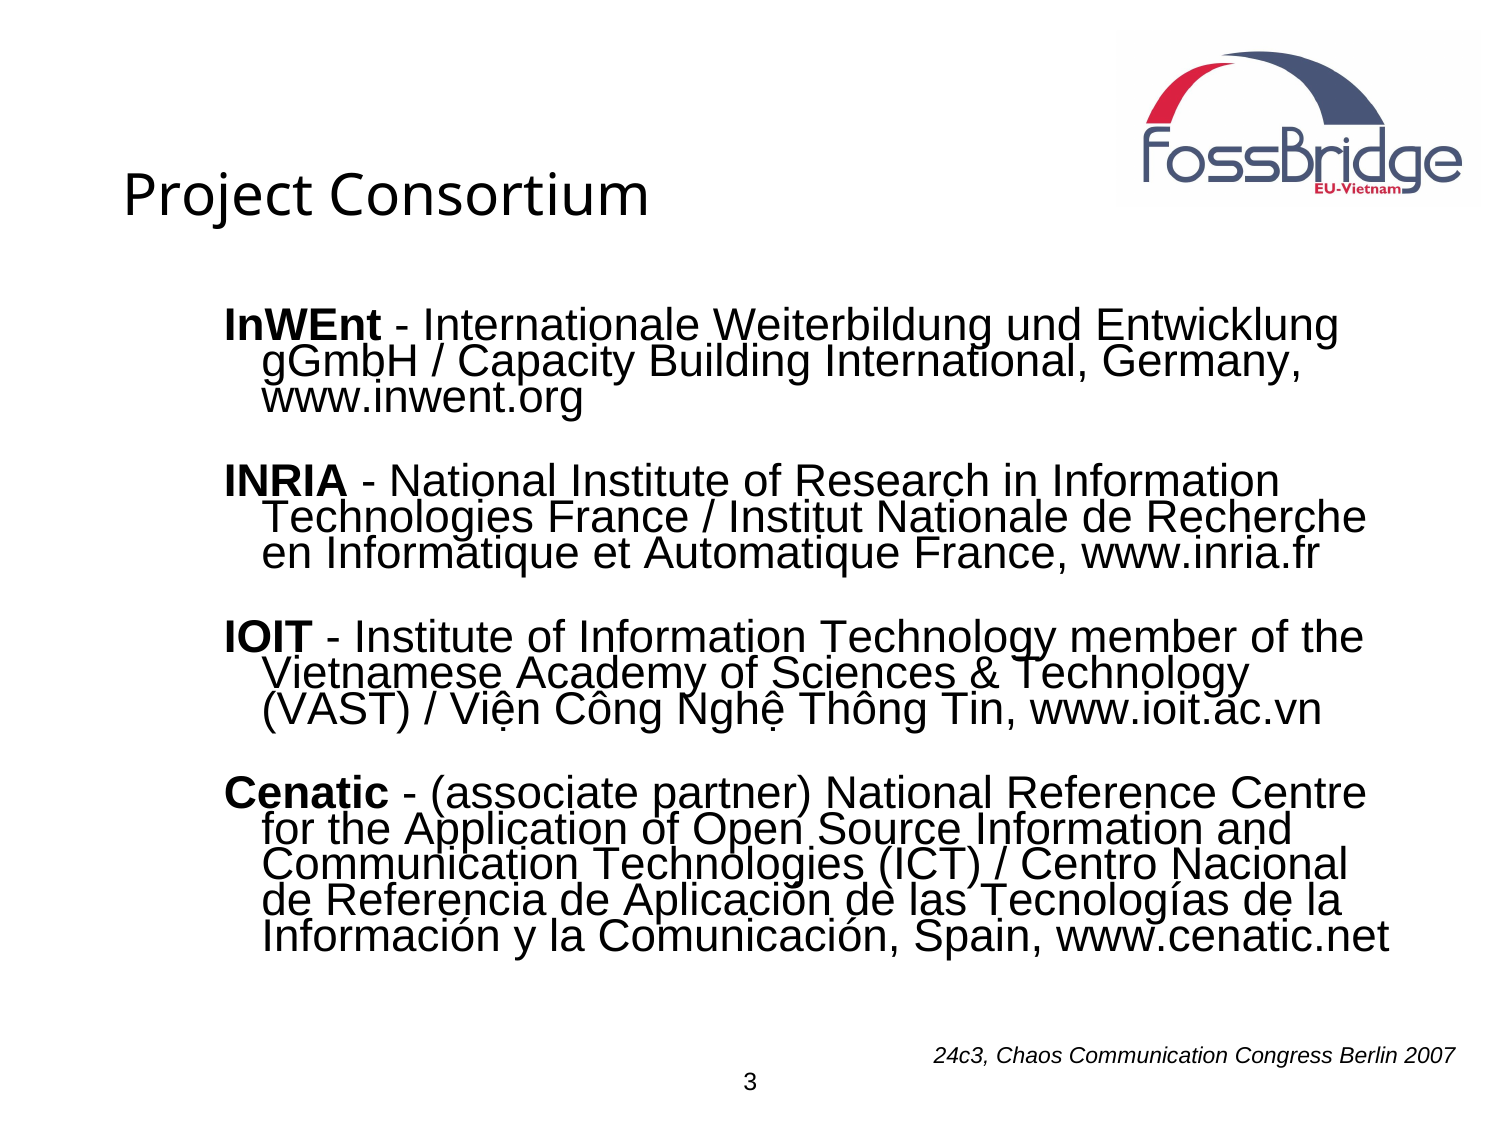

# Project Consortium
InWEnt - Internationale Weiterbildung und Entwicklung gGmbH / Capacity Building International, Germany, www.inwent.org
INRIA - National Institute of Research in Information Technologies France / Institut Nationale de Recherche en Informatique et Automatique France, www.inria.fr
IOIT - Institute of Information Technology member of the Vietnamese Academy of Sciences & Technology (VAST) / Viện Công Nghệ Thông Tin, www.ioit.ac.vn
Cenatic - (associate partner) National Reference Centre for the Application of Open Source Information and Communication Technologies (ICT) / Centro Nacional de Referencia de Aplicación de las Tecnologías de la Información y la Comunicación, Spain, www.cenatic.net